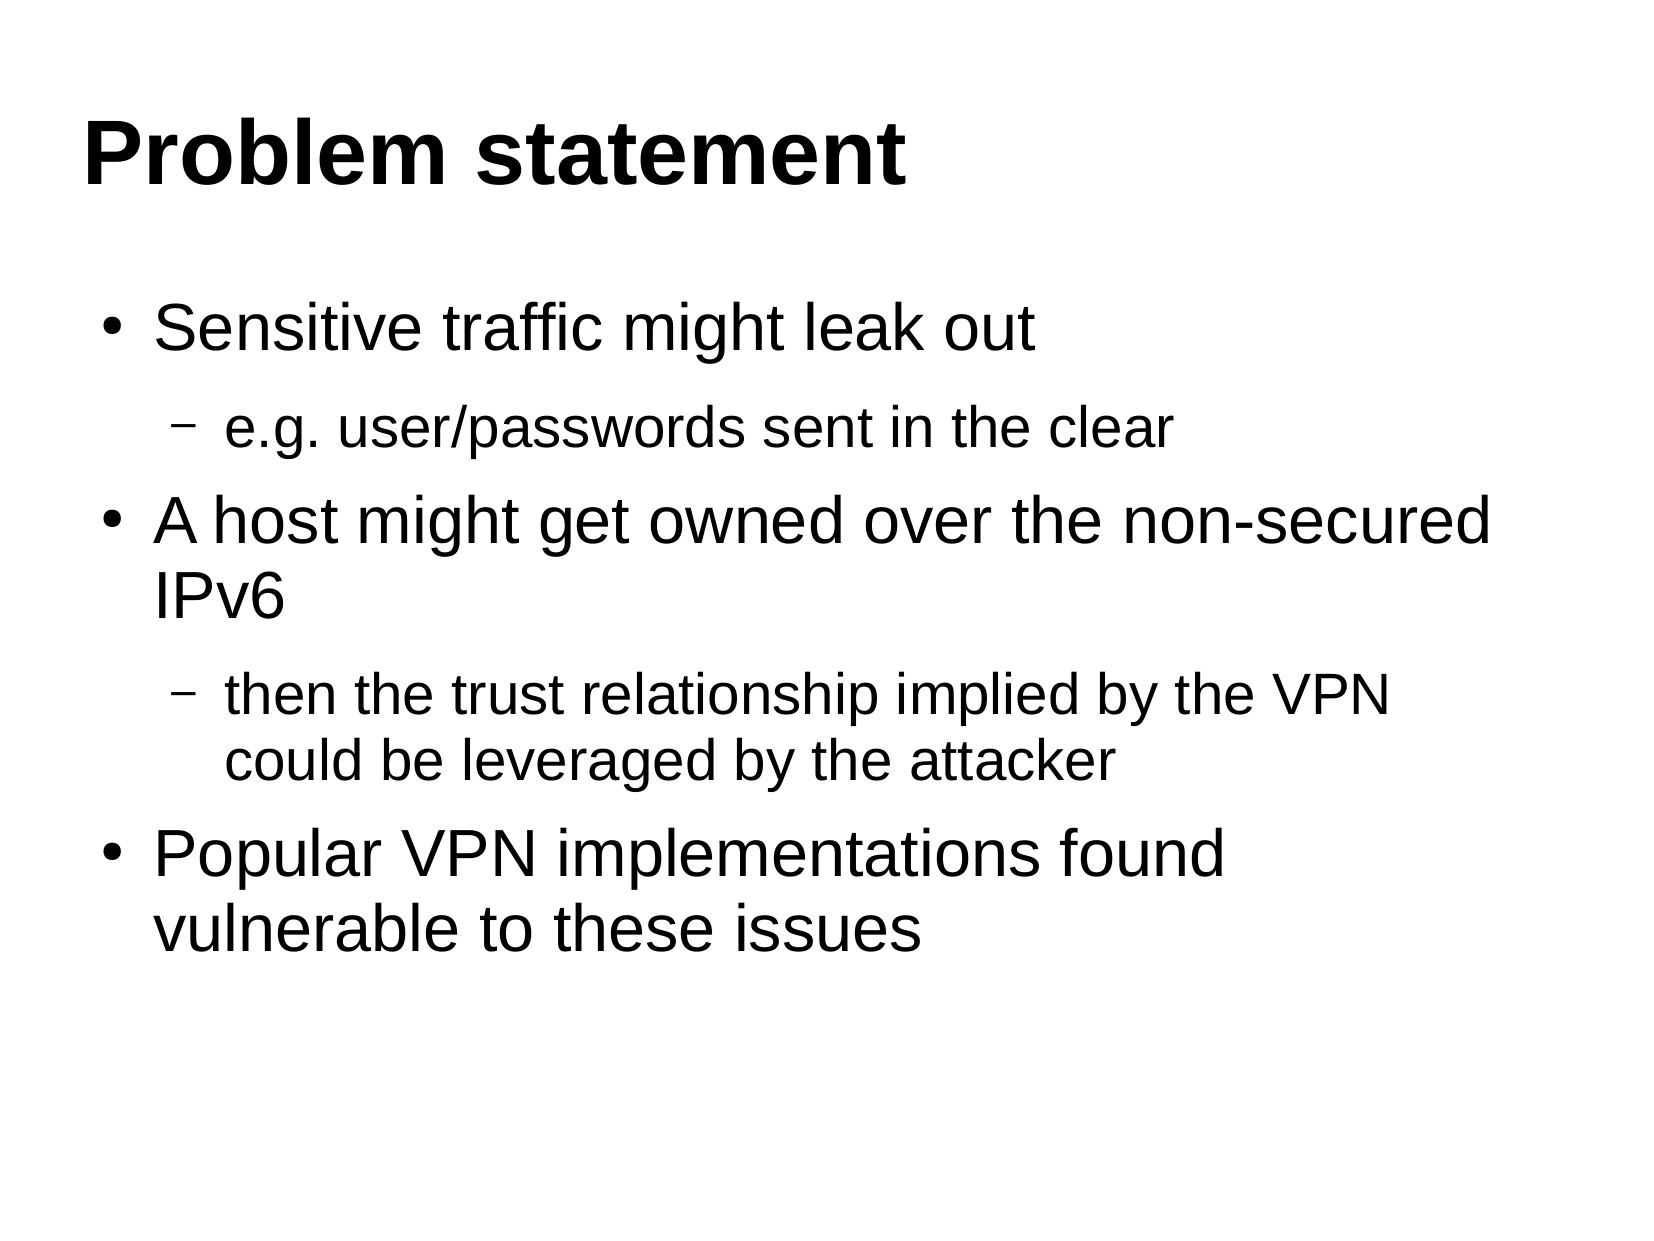

# Problem statement
Sensitive traffic might leak out
e.g. user/passwords sent in the clear
A host might get owned over the non-secured IPv6
then the trust relationship implied by the VPN could be leveraged by the attacker
Popular VPN implementations found vulnerable to these issues